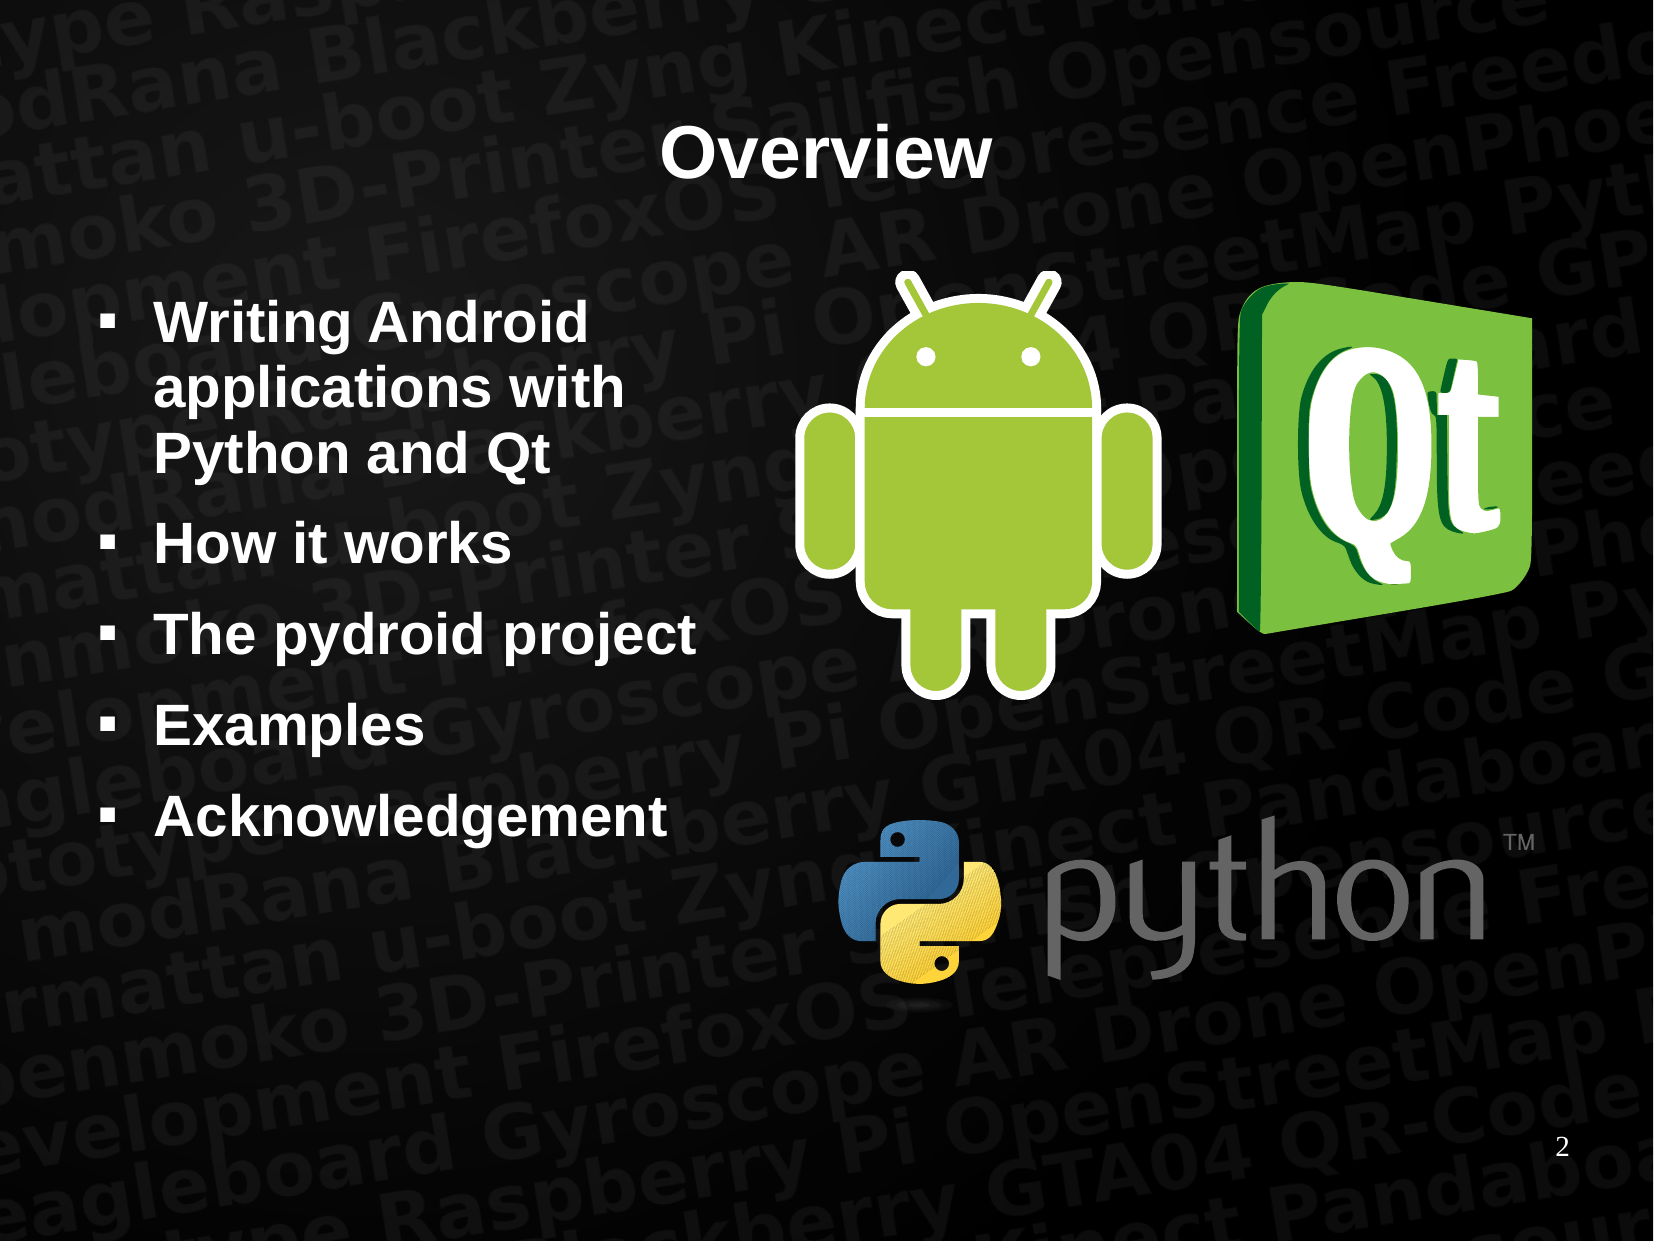

# Overview
Writing Android applications with Python and Qt
How it works
The pydroid project
Examples
Acknowledgement
2